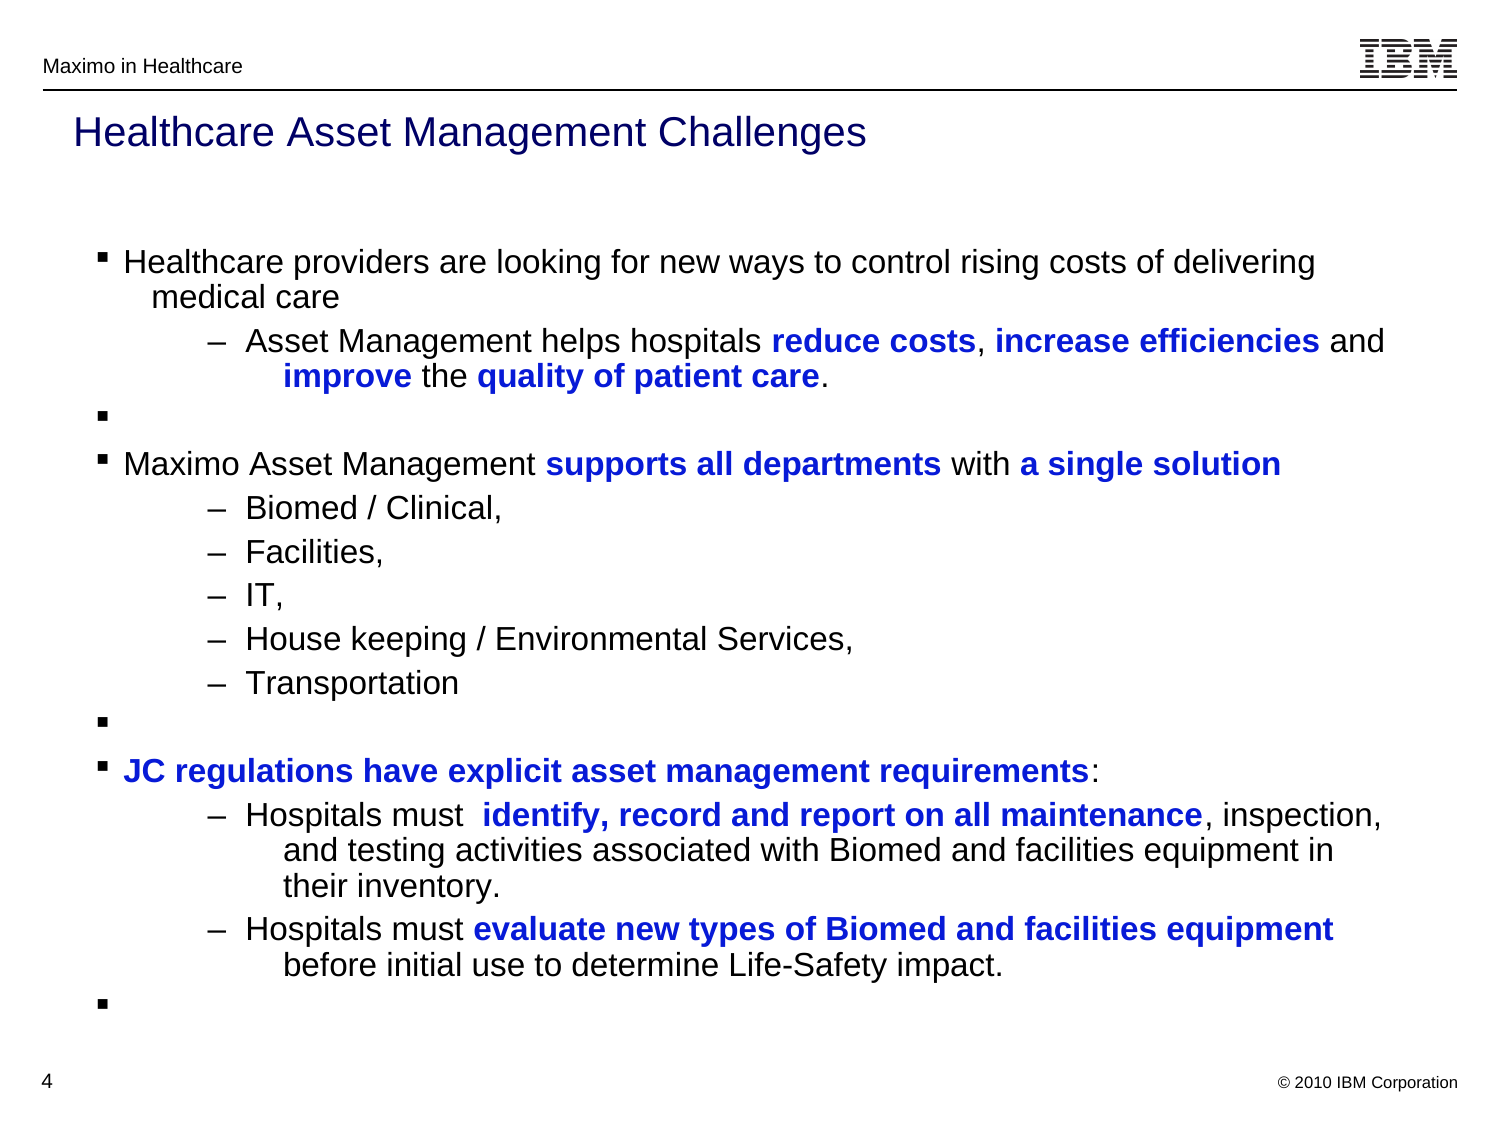

# Healthcare Asset Management Challenges
Healthcare providers are looking for new ways to control rising costs of delivering medical care
Asset Management helps hospitals reduce costs, increase efficiencies and improve the quality of patient care.
Maximo Asset Management supports all departments with a single solution
Biomed / Clinical,
Facilities,
IT,
House keeping / Environmental Services,
Transportation
JC regulations have explicit asset management requirements:
Hospitals must identify, record and report on all maintenance, inspection, and testing activities associated with Biomed and facilities equipment in their inventory.
Hospitals must evaluate new types of Biomed and facilities equipment before initial use to determine Life-Safety impact.